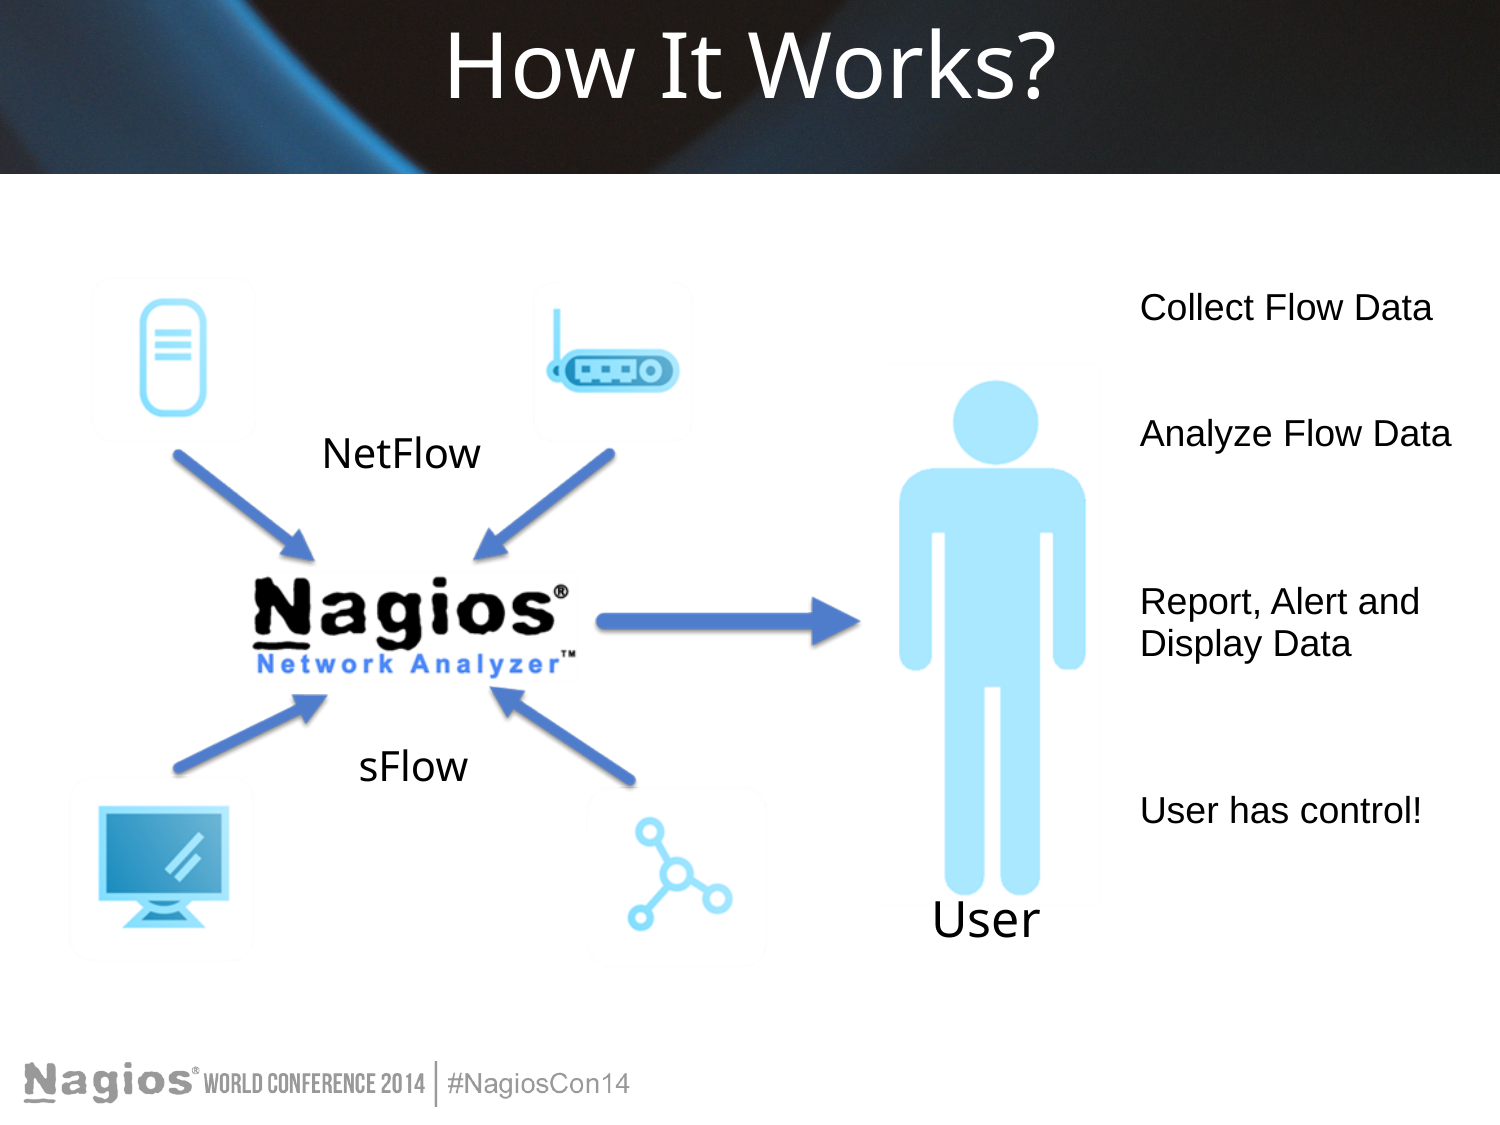

# How It Works?
Collect Flow Data
Analyze Flow Data
Report, Alert and
Display Data
User has control!
NetFlow
sFlow
User